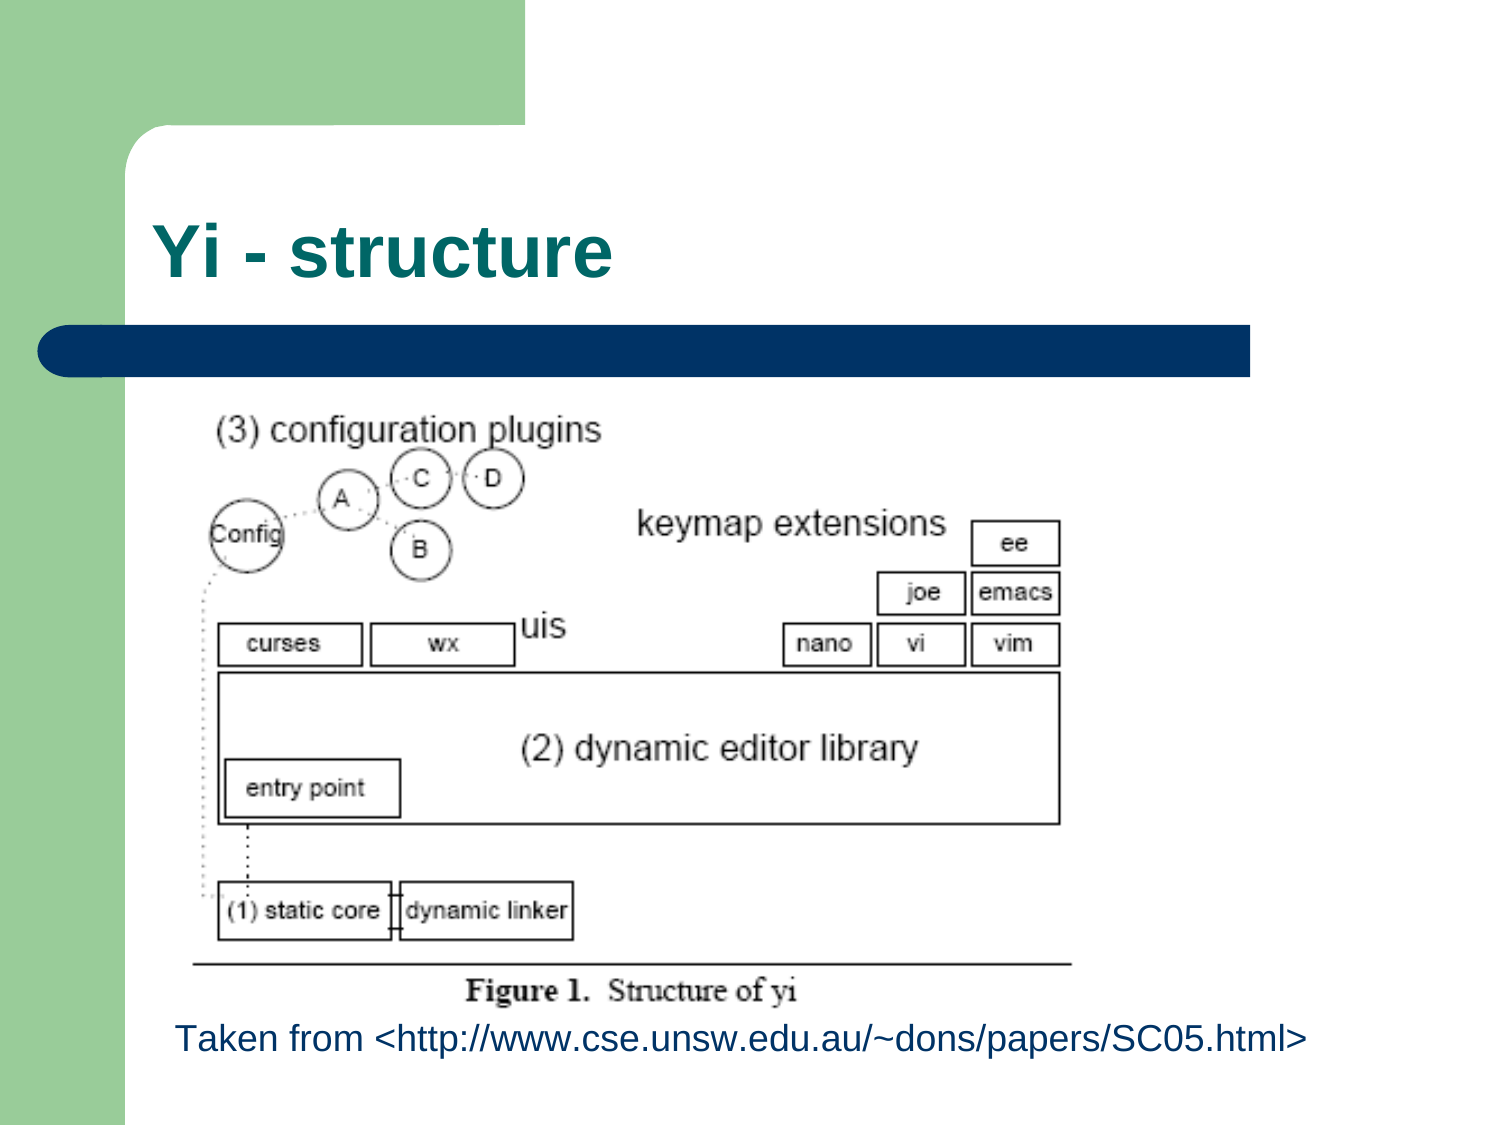

# Yi - structure
Taken from <http://www.cse.unsw.edu.au/~dons/papers/SC05.html>